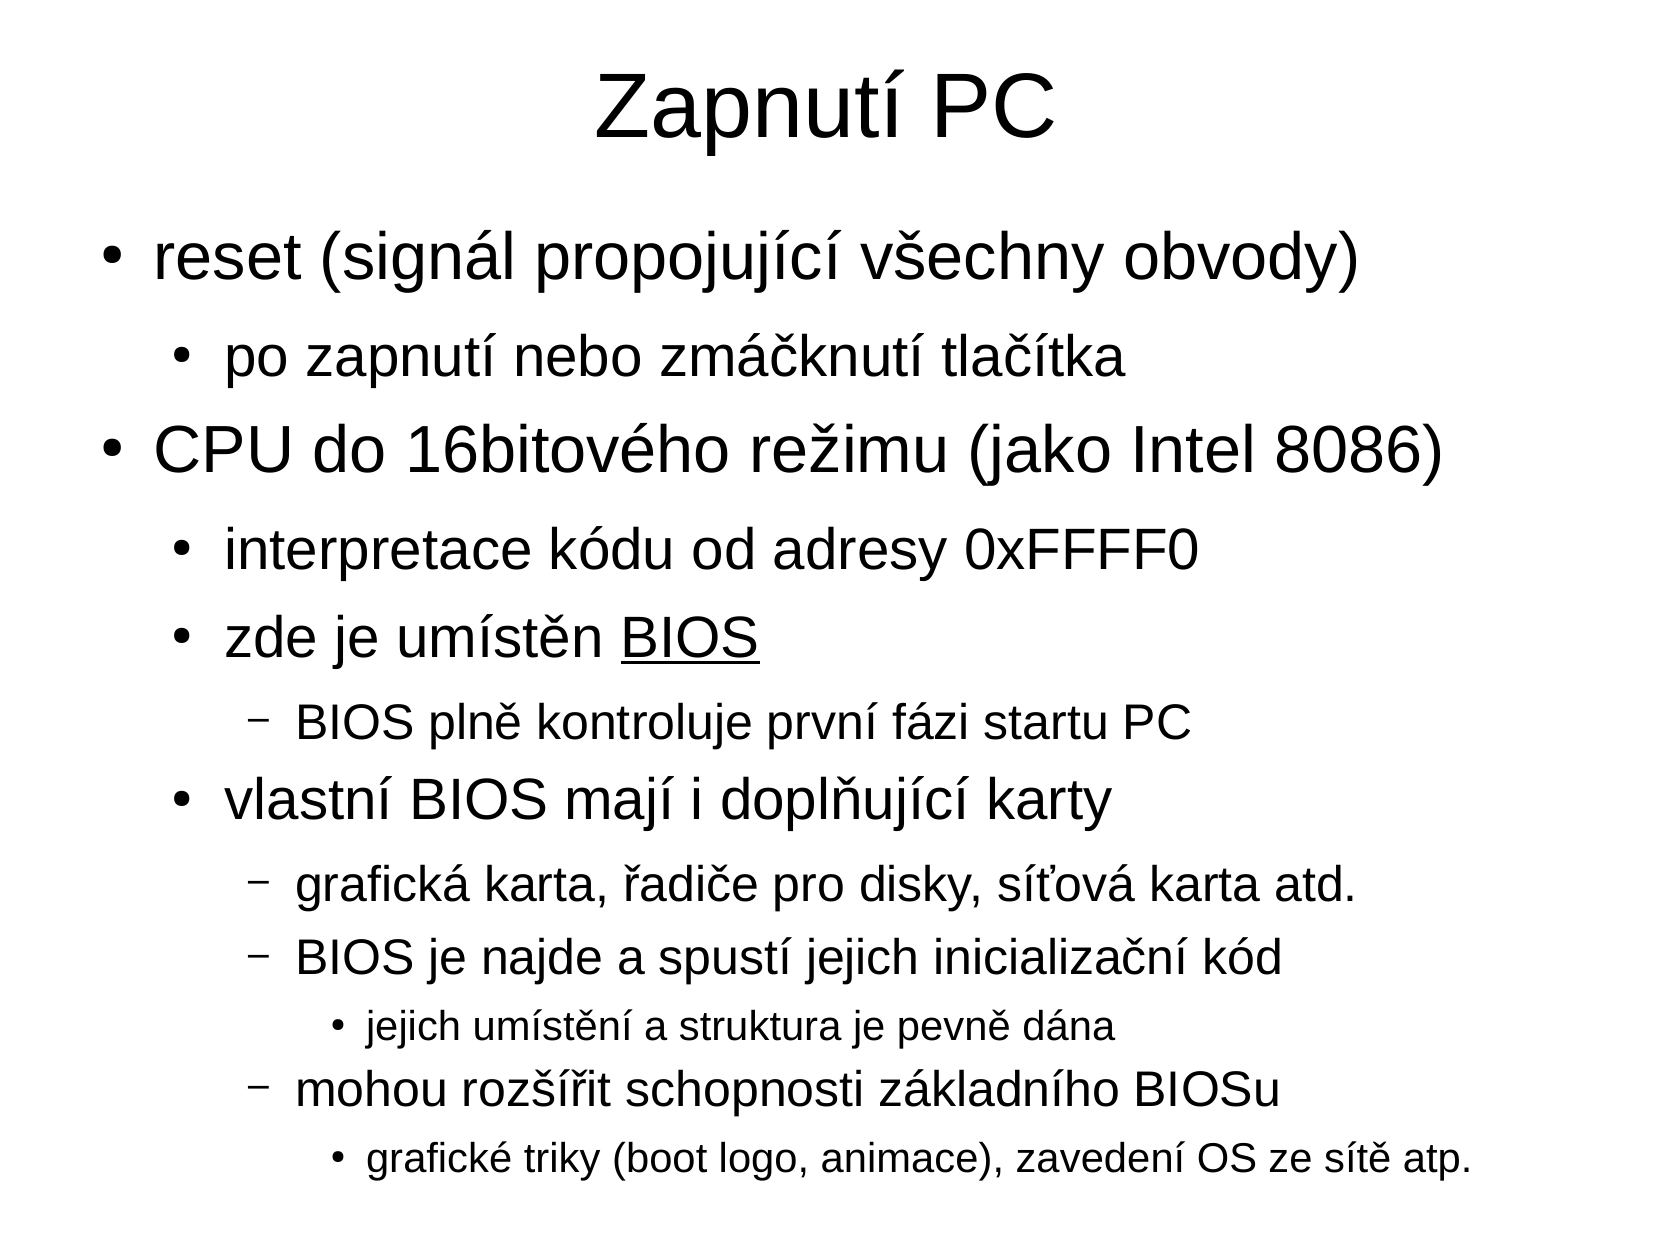

# Zapnutí PC
reset (signál propojující všechny obvody)
po zapnutí nebo zmáčknutí tlačítka
CPU do 16bitového režimu (jako Intel 8086)
interpretace kódu od adresy 0xFFFF0
zde je umístěn BIOS
BIOS plně kontroluje první fázi startu PC
vlastní BIOS mají i doplňující karty
grafická karta, řadiče pro disky, síťová karta atd.
BIOS je najde a spustí jejich inicializační kód
jejich umístění a struktura je pevně dána
mohou rozšířit schopnosti základního BIOSu
grafické triky (boot logo, animace), zavedení OS ze sítě atp.